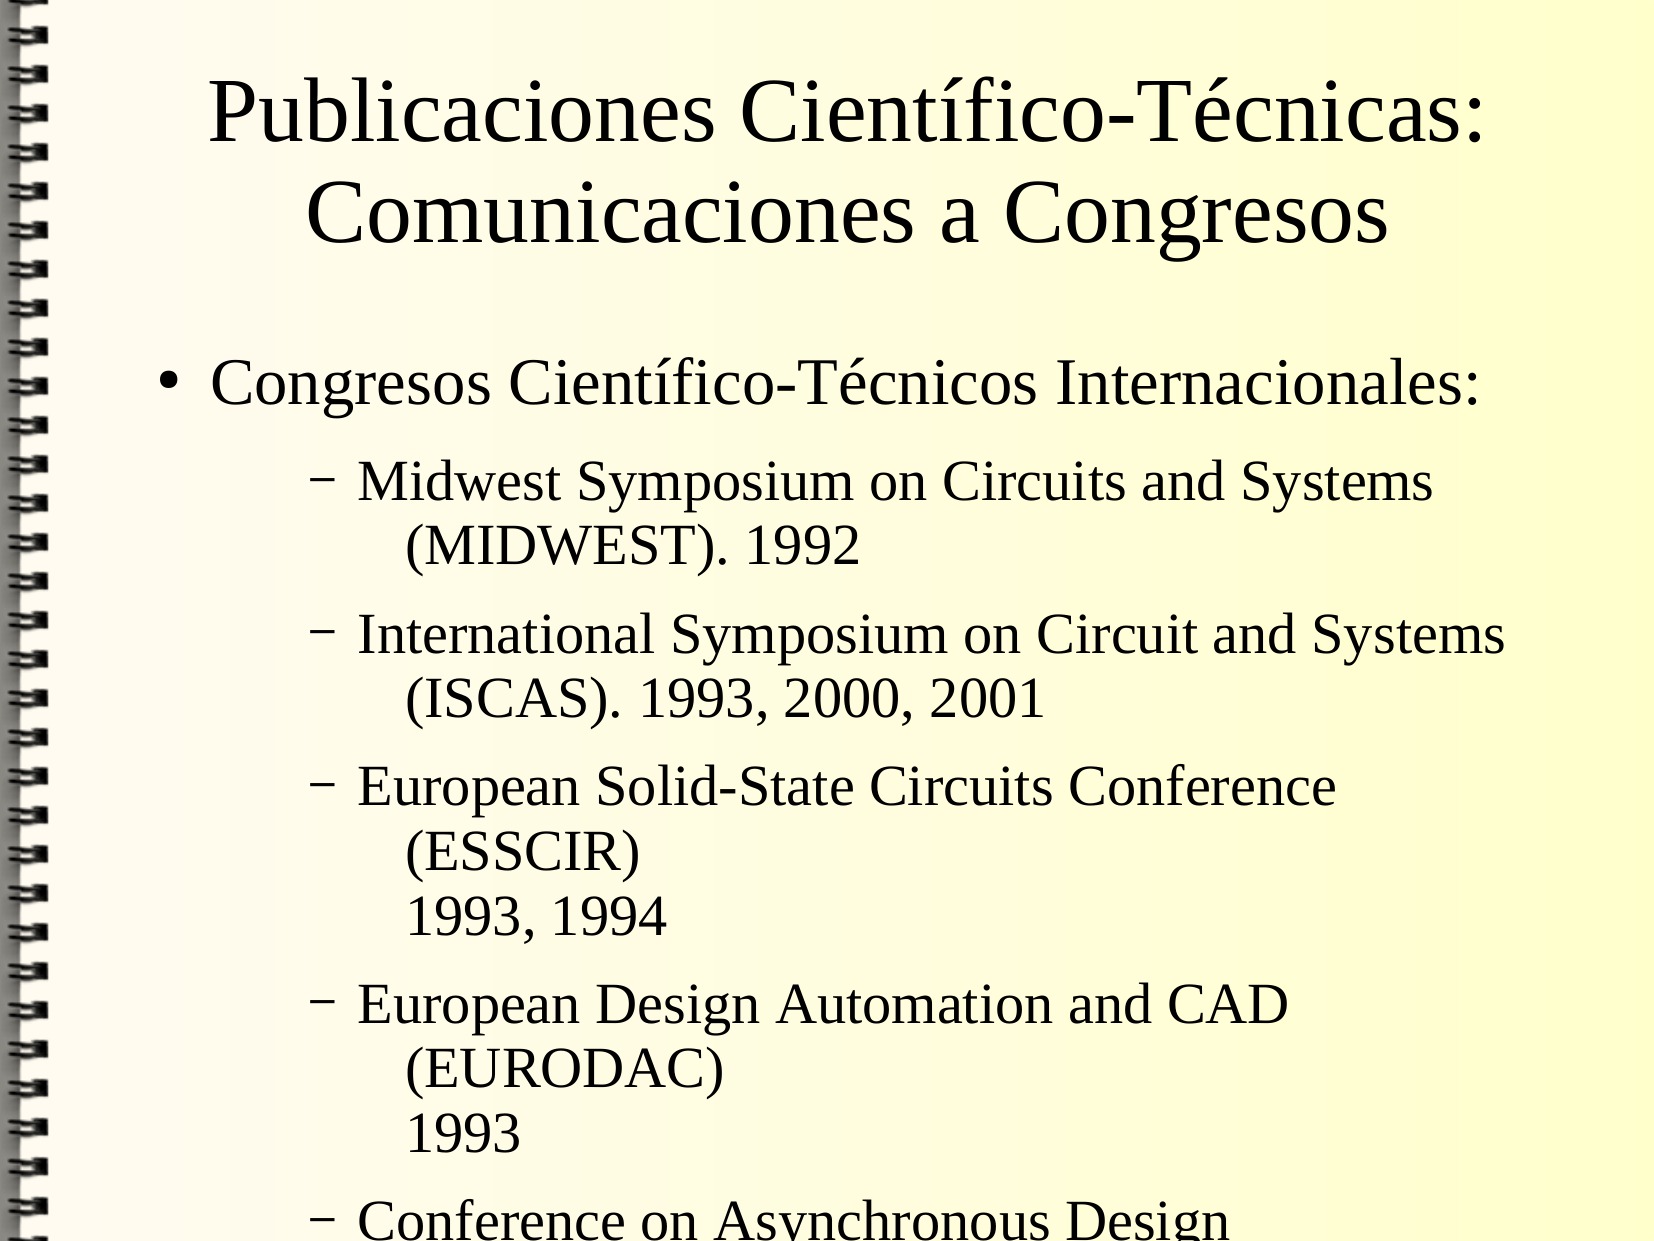

Publicaciones Científico-Técnicas: Comunicaciones a Congresos
# Congresos Científico-Técnicos Internacionales:
Midwest Symposium on Circuits and Systems (MIDWEST). 1992
International Symposium on Circuit and Systems (ISCAS). 1993, 2000, 2001
European Solid-State Circuits Conference (ESSCIR)
1993, 1994
European Design Automation and CAD (EURODAC)
1993
Conference on Asynchronous Design Methodologies
1995